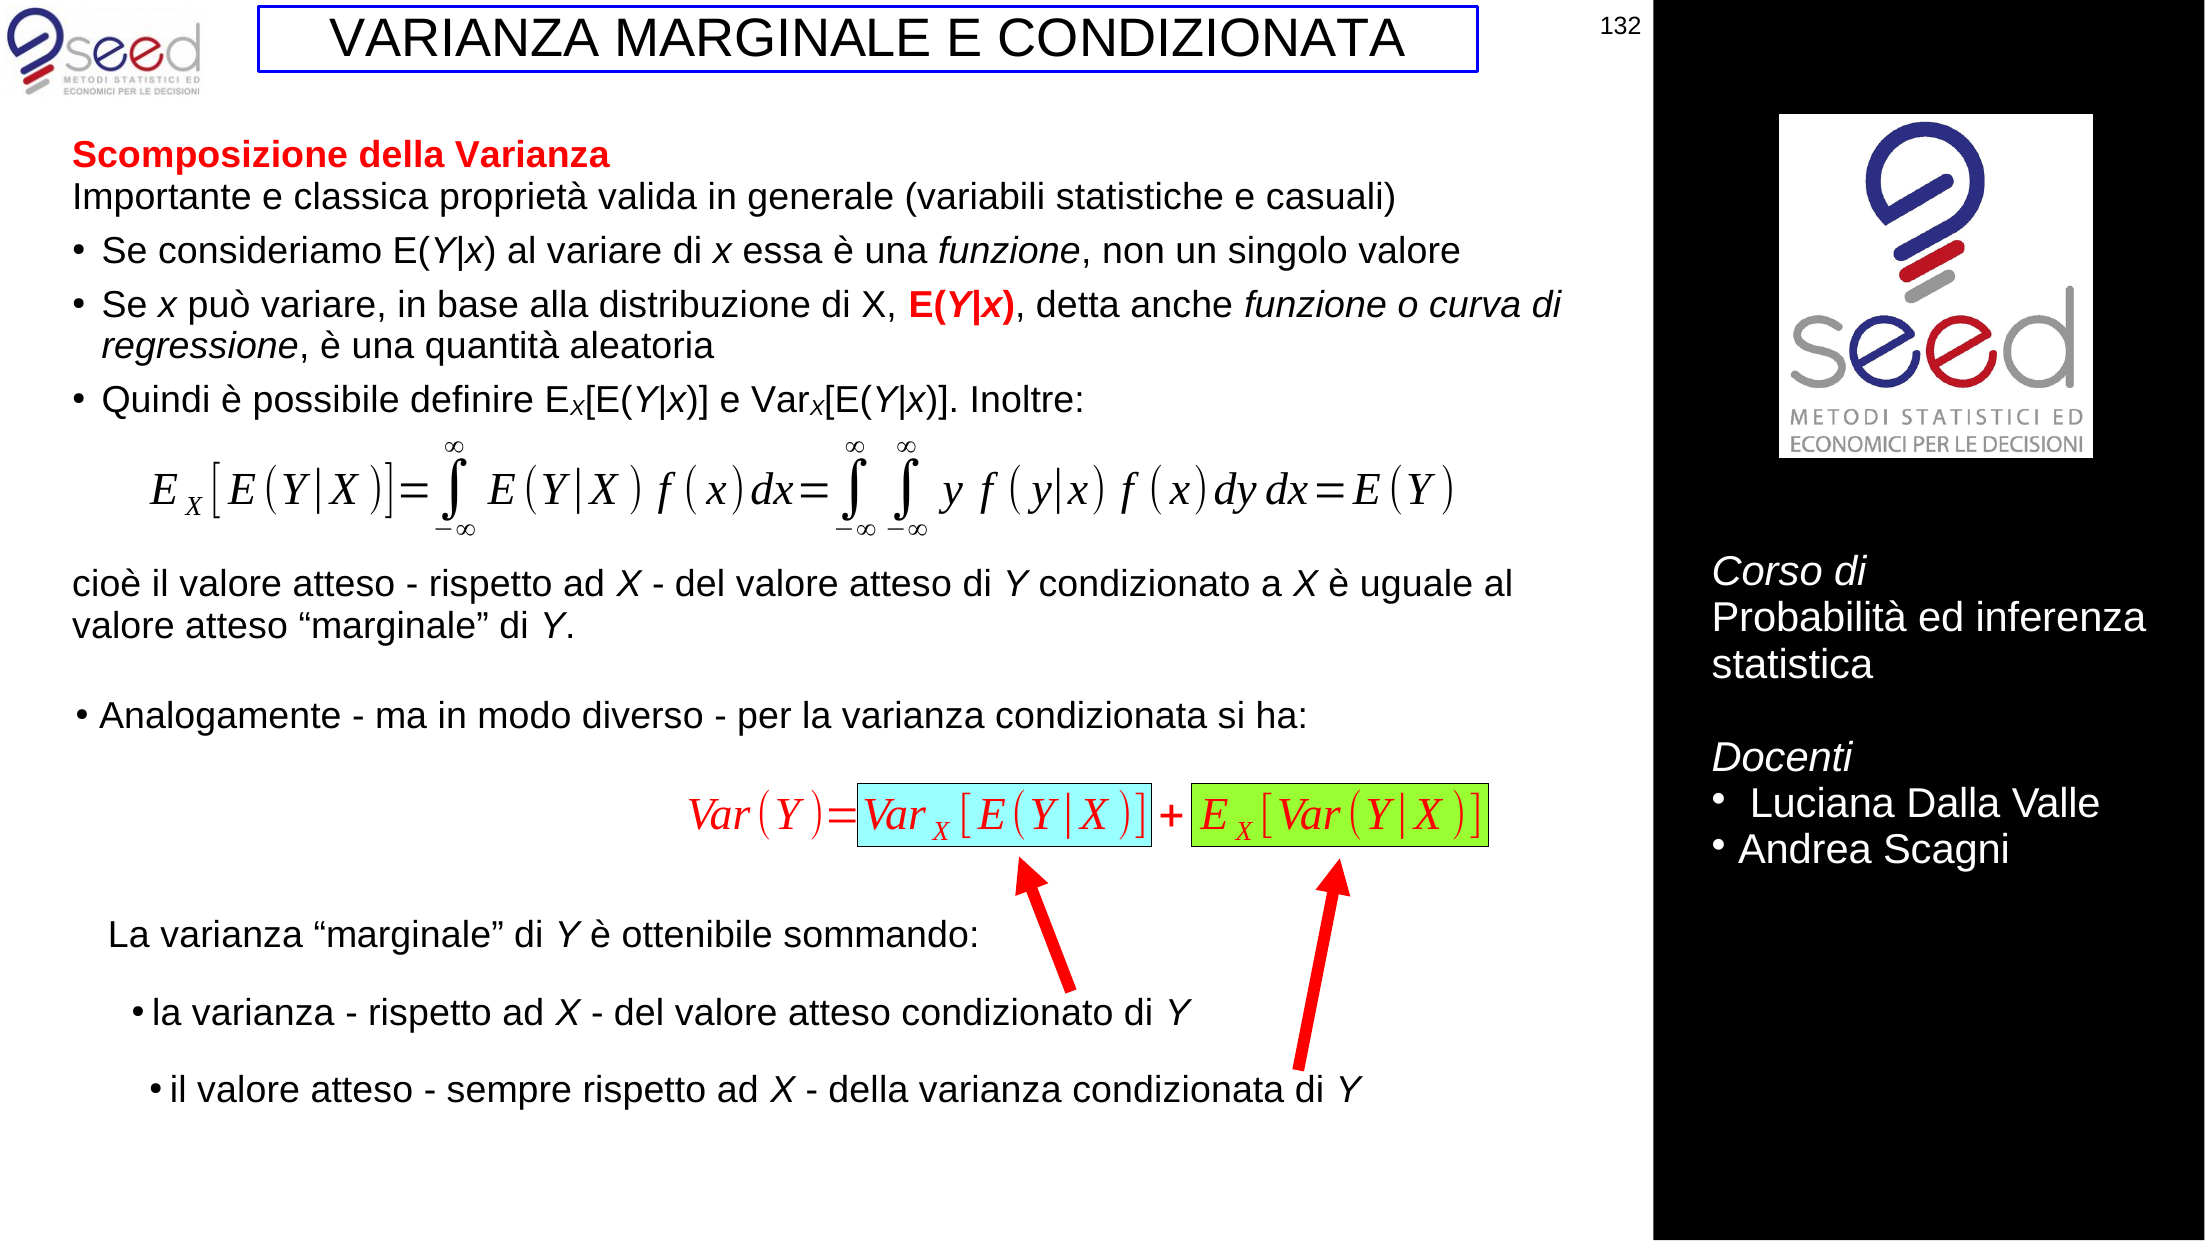

VARIANZA MARGINALE E CONDIZIONATA
Scomposizione della Varianza
Importante e classica proprietà valida in generale (variabili statistiche e casuali)
Se consideriamo E(Y|x) al variare di x essa è una funzione, non un singolo valore
Se x può variare, in base alla distribuzione di X, E(Y|x), detta anche funzione o curva di regressione, è una quantità aleatoria
Quindi è possibile definire EX[E(Y|x)] e VarX[E(Y|x)]. Inoltre:
cioè il valore atteso - rispetto ad X - del valore atteso di Y condizionato a X è uguale al valore atteso “marginale” di Y.
Analogamente - ma in modo diverso - per la varianza condizionata si ha:
La varianza “marginale” di Y è ottenibile sommando:
la varianza - rispetto ad X - del valore atteso condizionato di Y
il valore atteso - sempre rispetto ad X - della varianza condizionata di Y